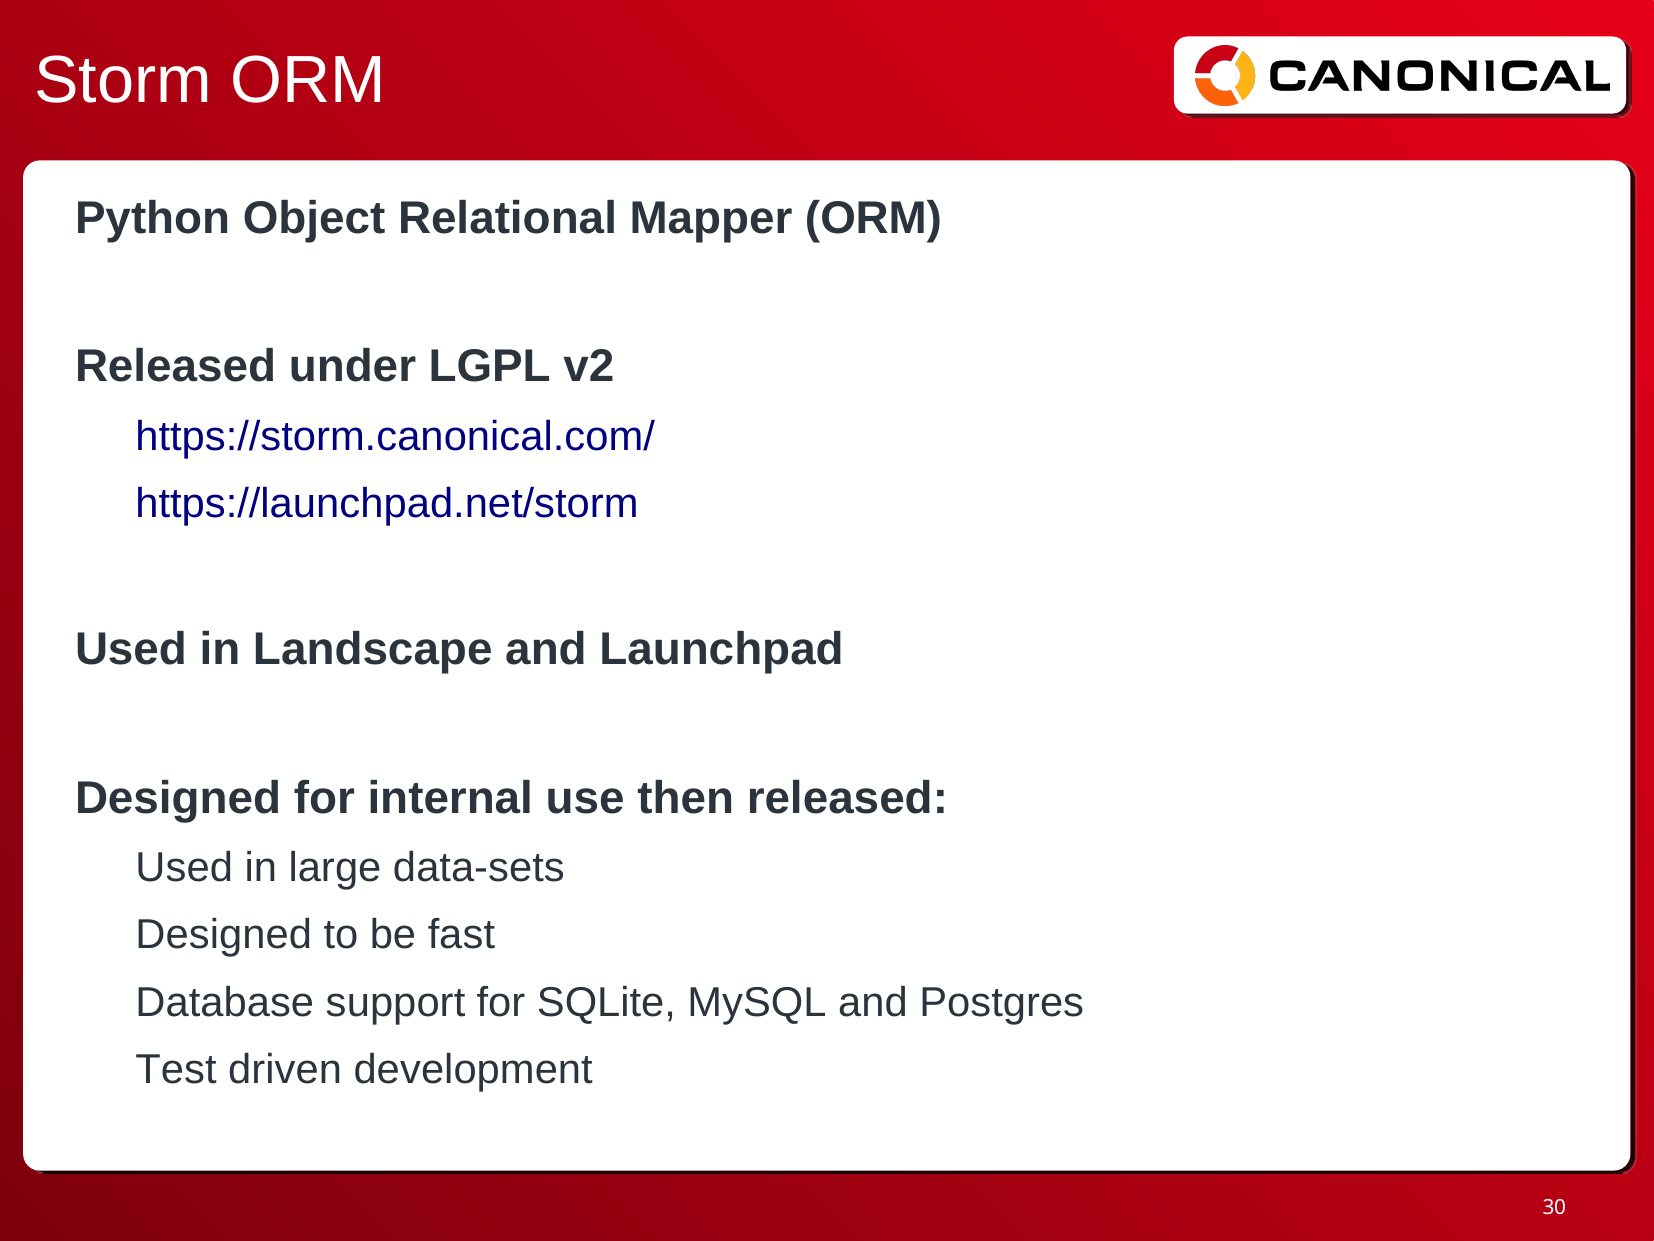

# Storm ORM
Python Object Relational Mapper (ORM)
Released under LGPL v2
https://storm.canonical.com/
https://launchpad.net/storm
Used in Landscape and Launchpad
Designed for internal use then released:
Used in large data-sets
Designed to be fast
Database support for SQLite, MySQL and Postgres
Test driven development
30